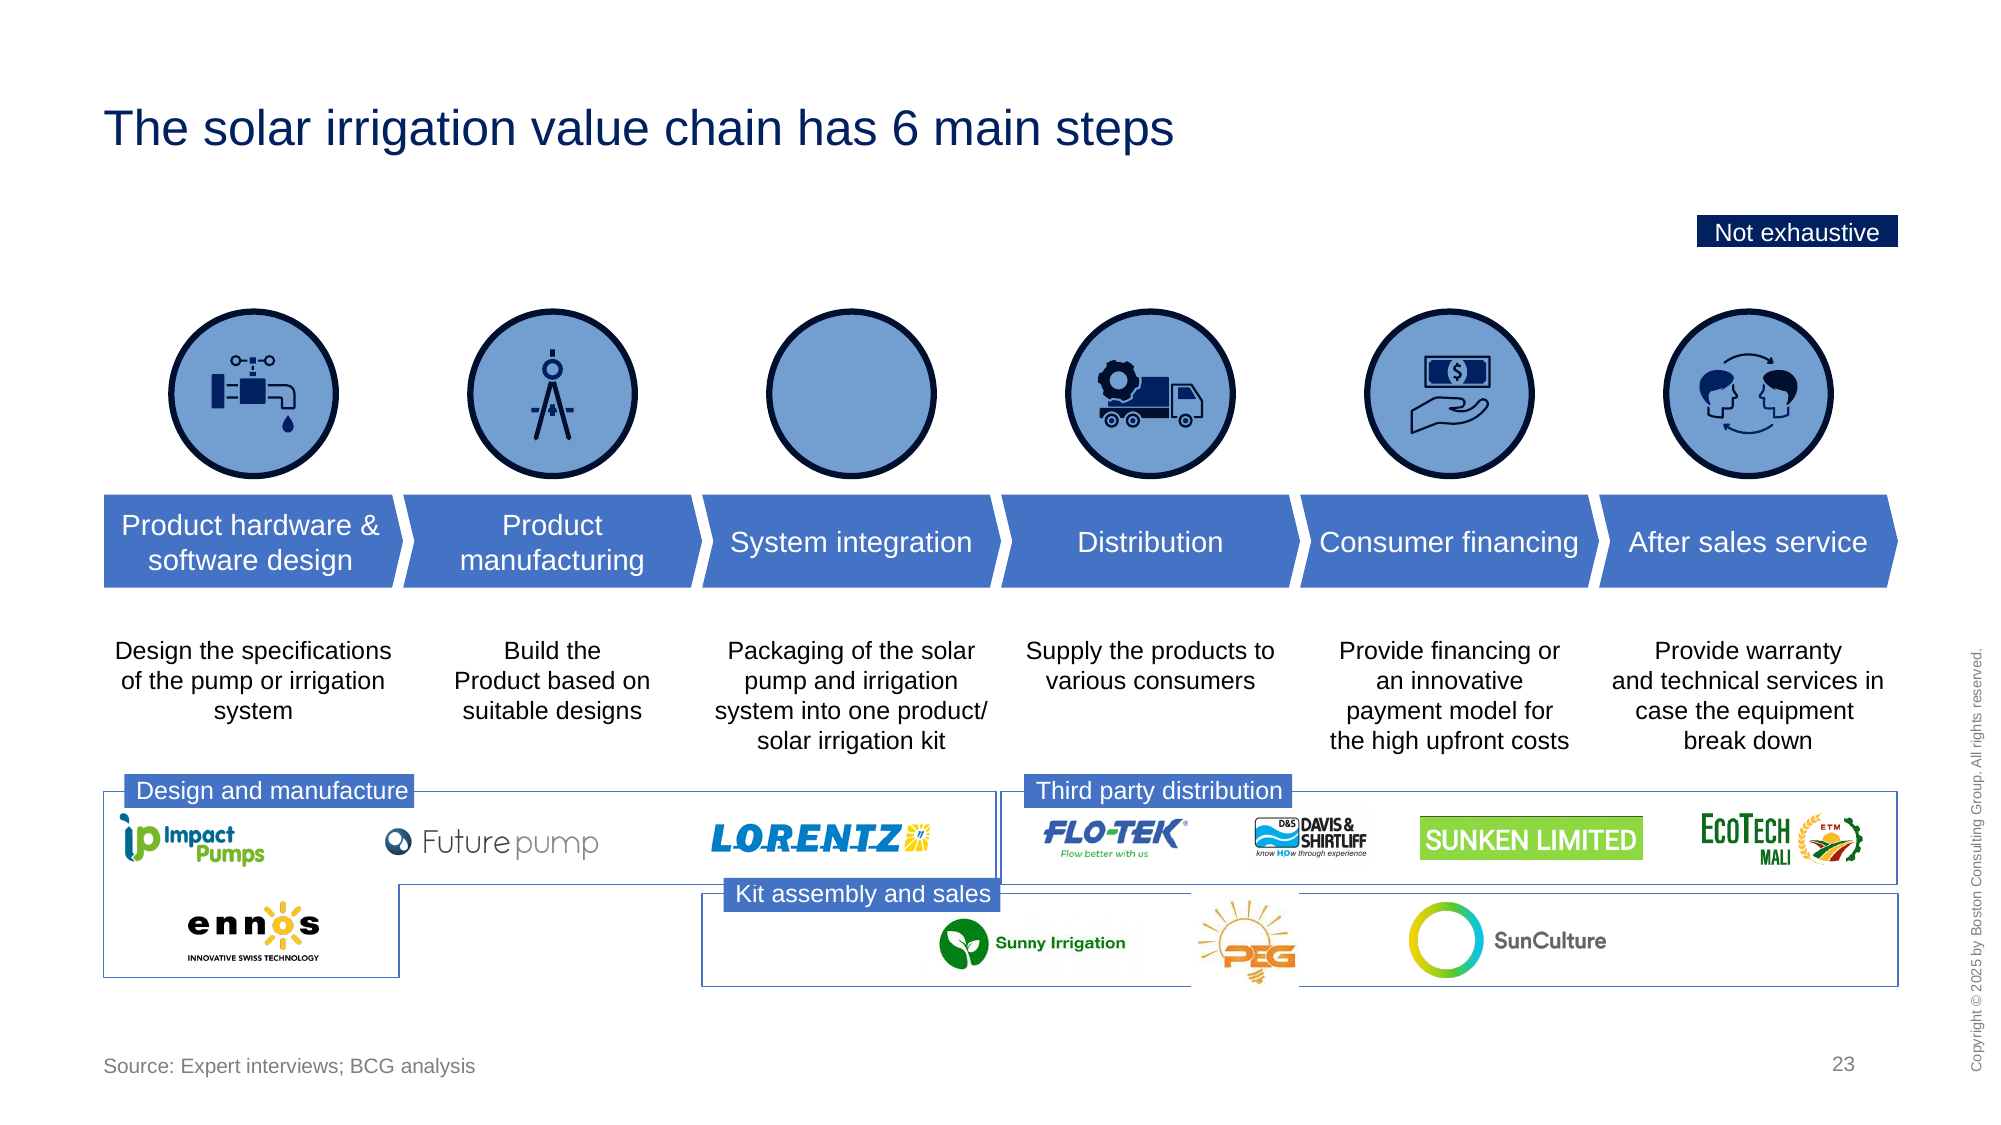

# The solar irrigation value chain has 6 main steps
Not exhaustive
Product hardware & software design
Product manufacturing
System integration
Distribution
Consumer financing
After sales service
Design the specifications of the pump or irrigation system
Build the
Product based on suitable designs
Packaging of the solar pump and irrigation system into one product/ solar irrigation kit
Supply the products to various consumers
Provide financing or
an innovative
payment model for
the high upfront costs
Provide warranty
and technical services in case the equipment
break down
Design and manufacture
Third party distribution
Kit assembly and sales
Source: Expert interviews; BCG analysis